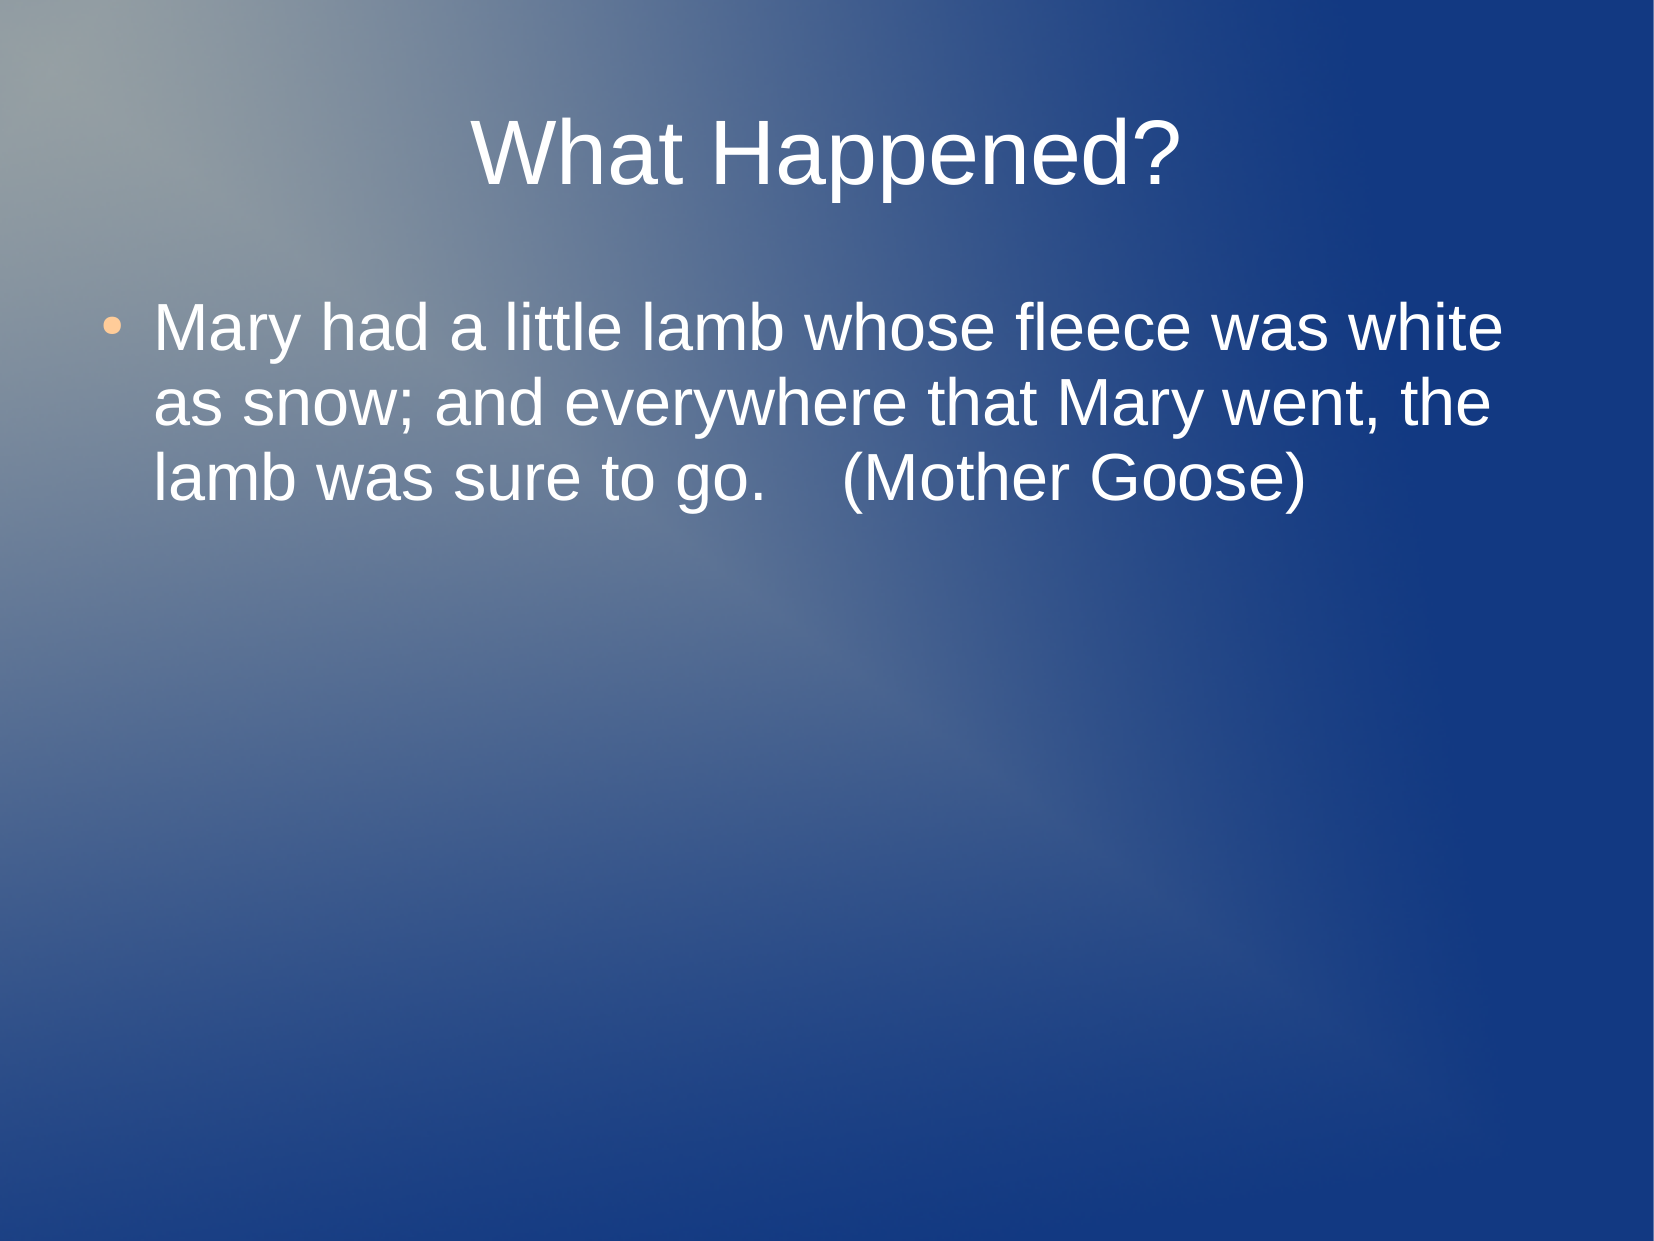

# What Happened?
Mary had a little lamb whose fleece was white as snow; and everywhere that Mary went, the lamb was sure to go. (Mother Goose)